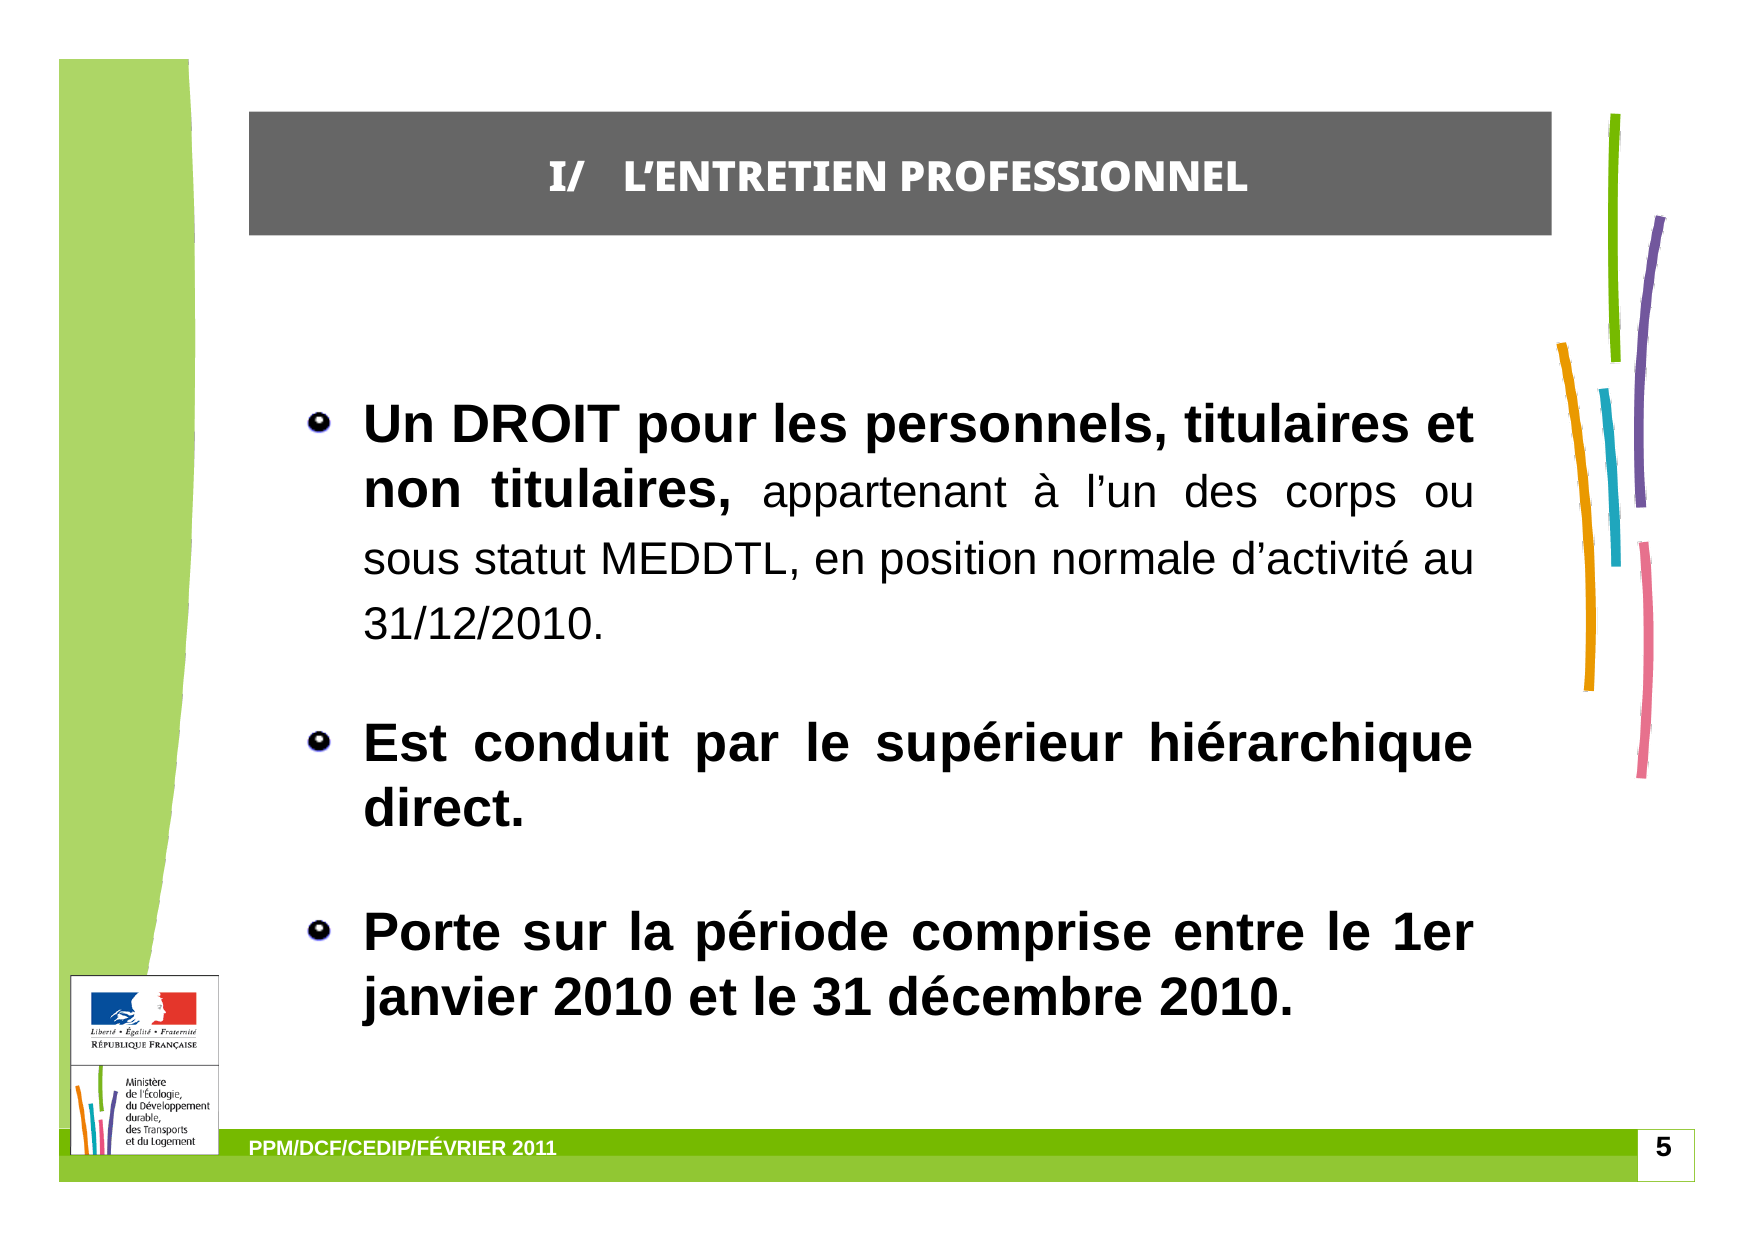

I/	L’ENTRETIEN PROFESSIONNEL
Un DROIT pour les personnels, titulaires et non titulaires, appartenant à l’un des corps ou sous statut MEDDTL, en position normale d’activité au 31/12/2010.
Est conduit par le supérieur hiérarchique direct.
Porte sur la période comprise entre le 1er janvier 2010 et le 31 décembre 2010.
PPM/DCF/CEDIP/FÉVRIER 2011
5